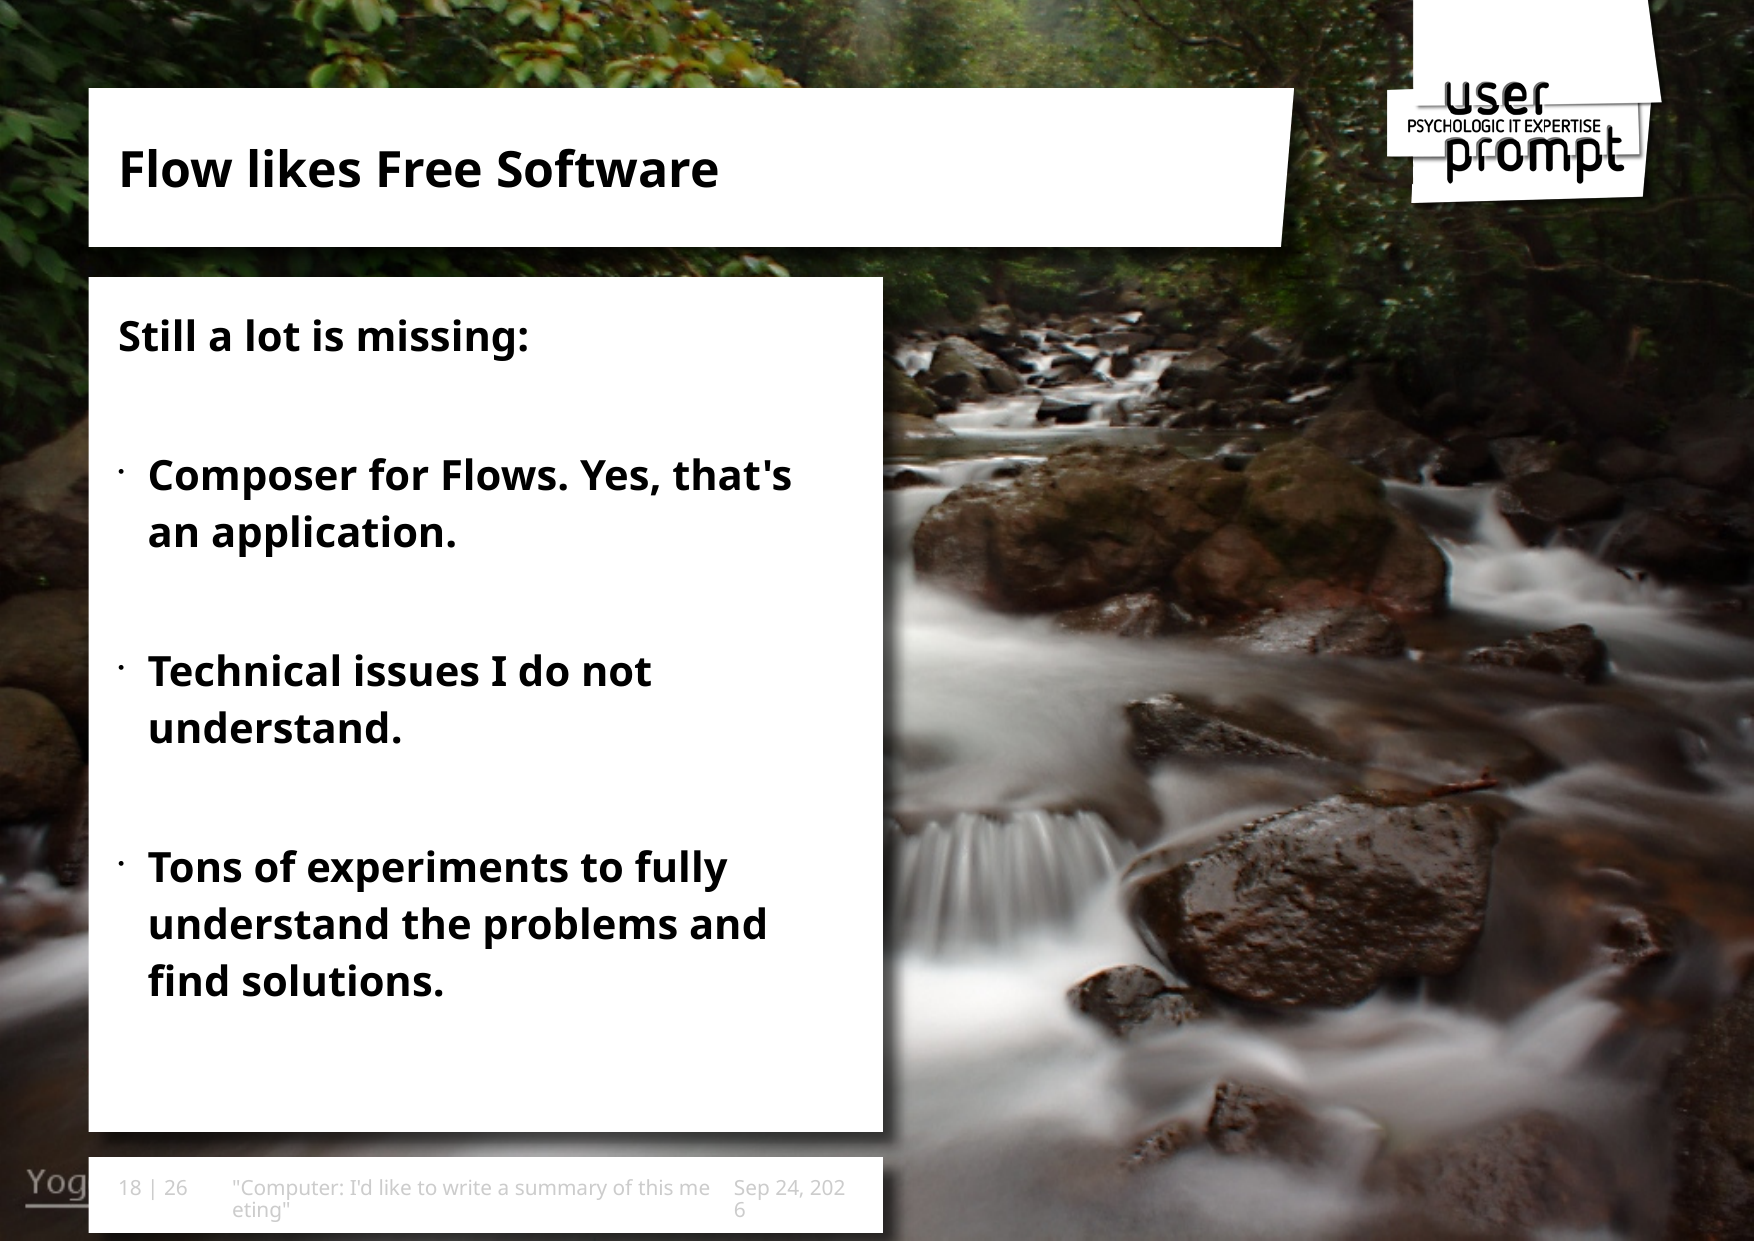

# Flow likes Free Software
Still a lot is missing:
Composer for Flows. Yes, that's an application.
Technical issues I do not understand.
Tons of experiments to fully understand the problems and find solutions.
18
"Computer: I'd like to write a summary of this meeting"